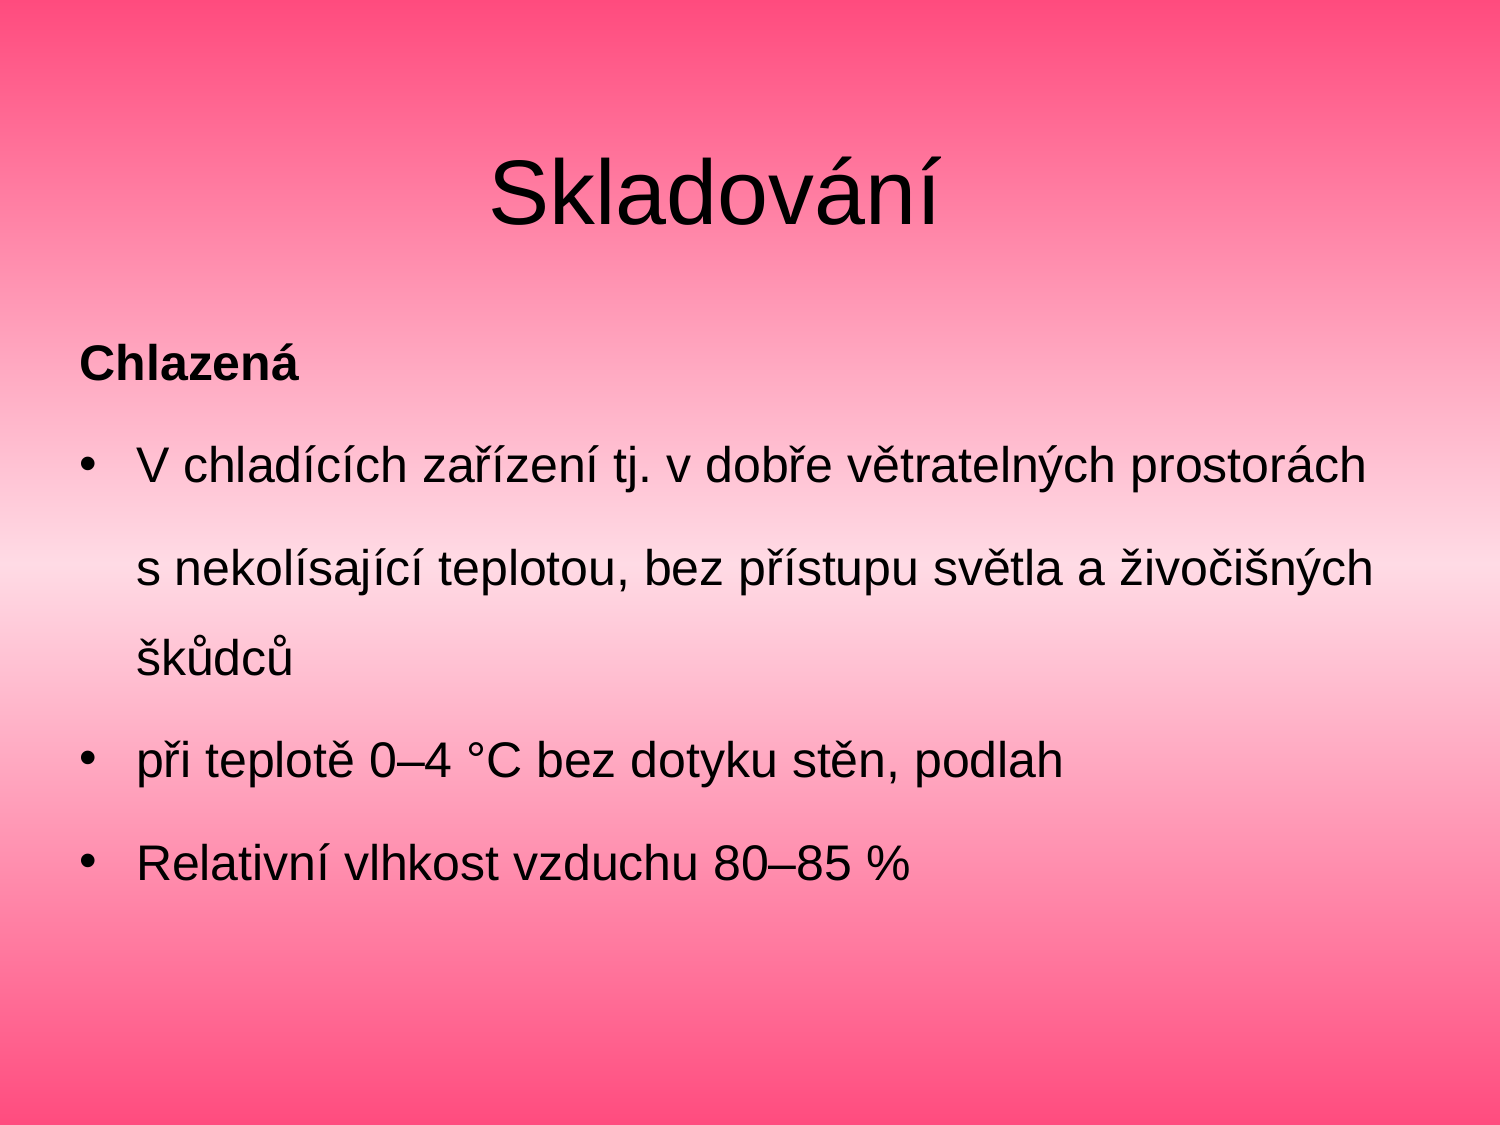

# Skladování
Chlazená
V chladících zařízení tj. v dobře větratelných prostorách
	s nekolísající teplotou, bez přístupu světla a živočišných škůdců
při teplotě 0–4 °C bez dotyku stěn, podlah
Relativní vlhkost vzduchu 80–85 %